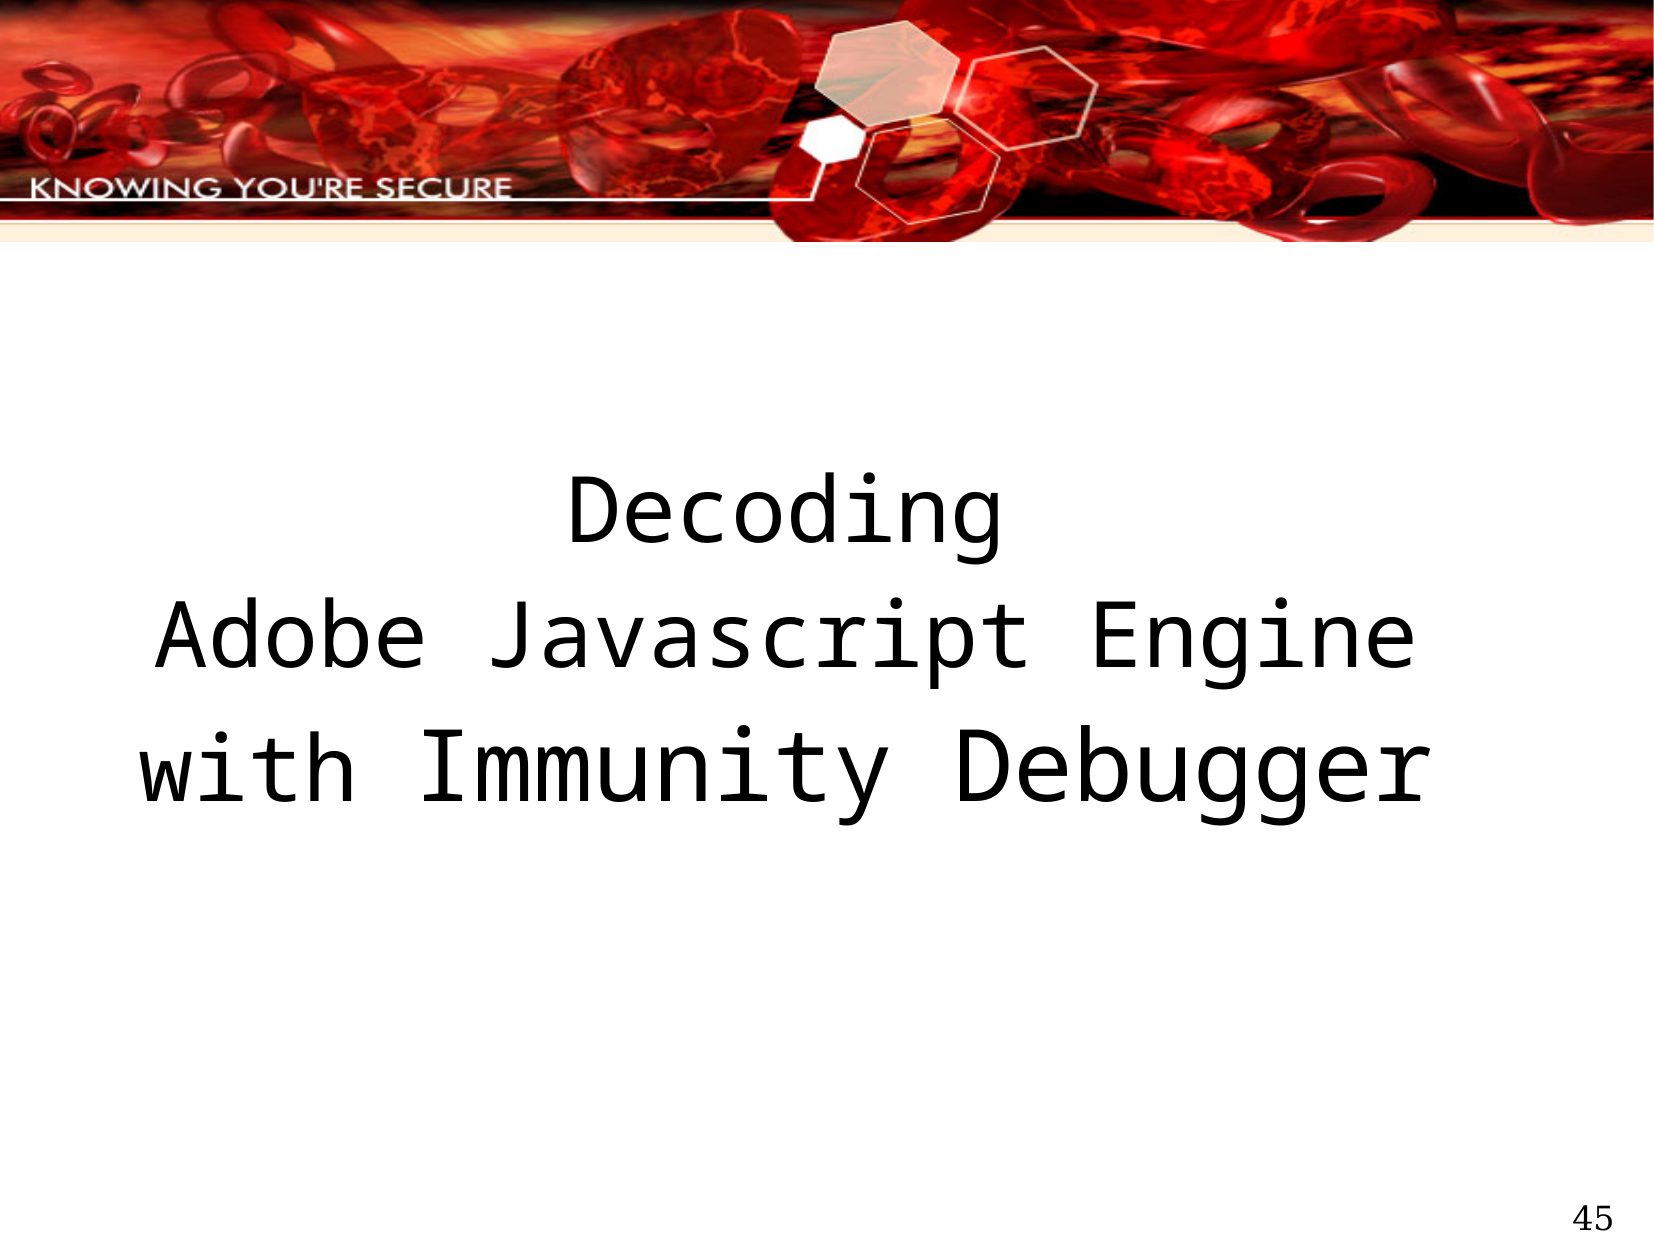

Decoding
Adobe Javascript Engine
with Immunity Debugger